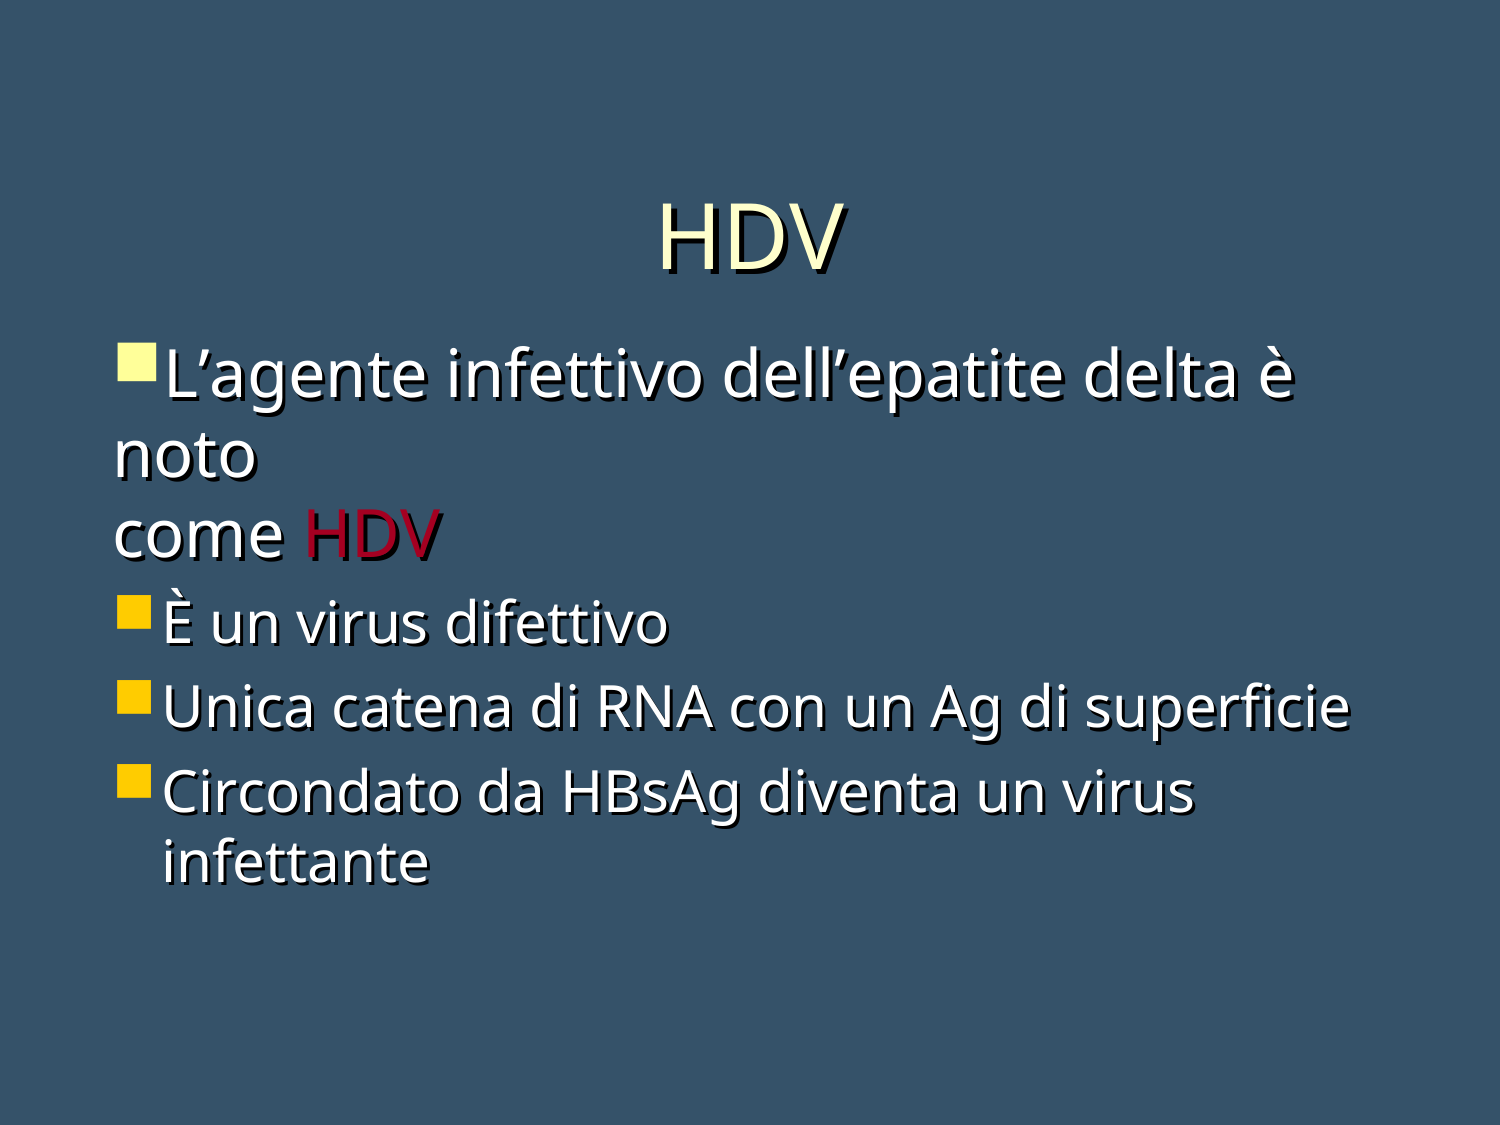

HDV
L’agente infettivo dell’epatite delta è noto
come HDV
È un virus difettivo
Unica catena di RNA con un Ag di superficie
Circondato da HBsAg diventa un virus infettante